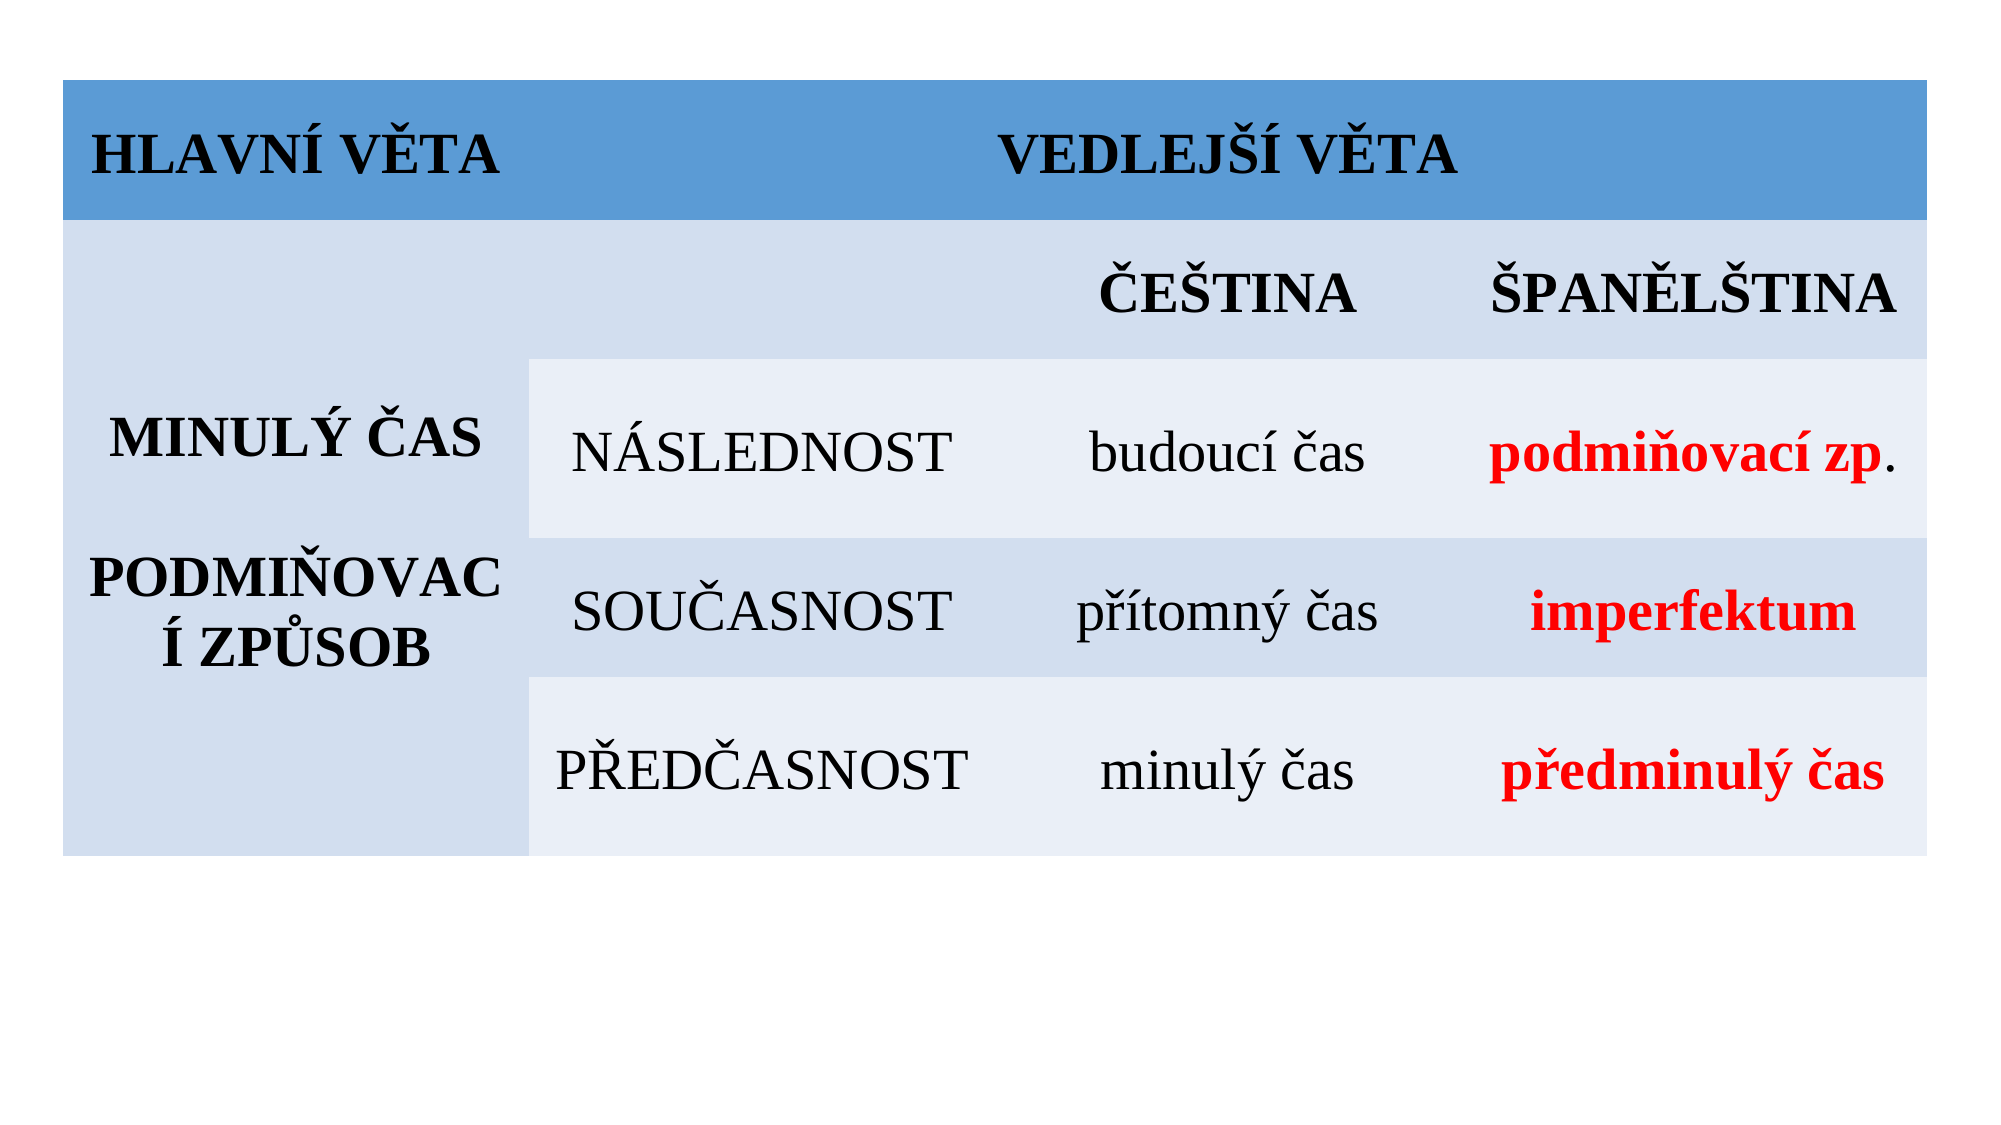

| HLAVNÍ VĚTA | VEDLEJŠÍ VĚTA | | |
| --- | --- | --- | --- |
| MINULÝ ČAS PODMIŇOVACÍ ZPŮSOB | | ČEŠTINA | ŠPANĚLŠTINA |
| | NÁSLEDNOST | budoucí čas | podmiňovací zp. |
| | SOUČASNOST | přítomný čas | imperfektum |
| | PŘEDČASNOST | minulý čas | předminulý čas |